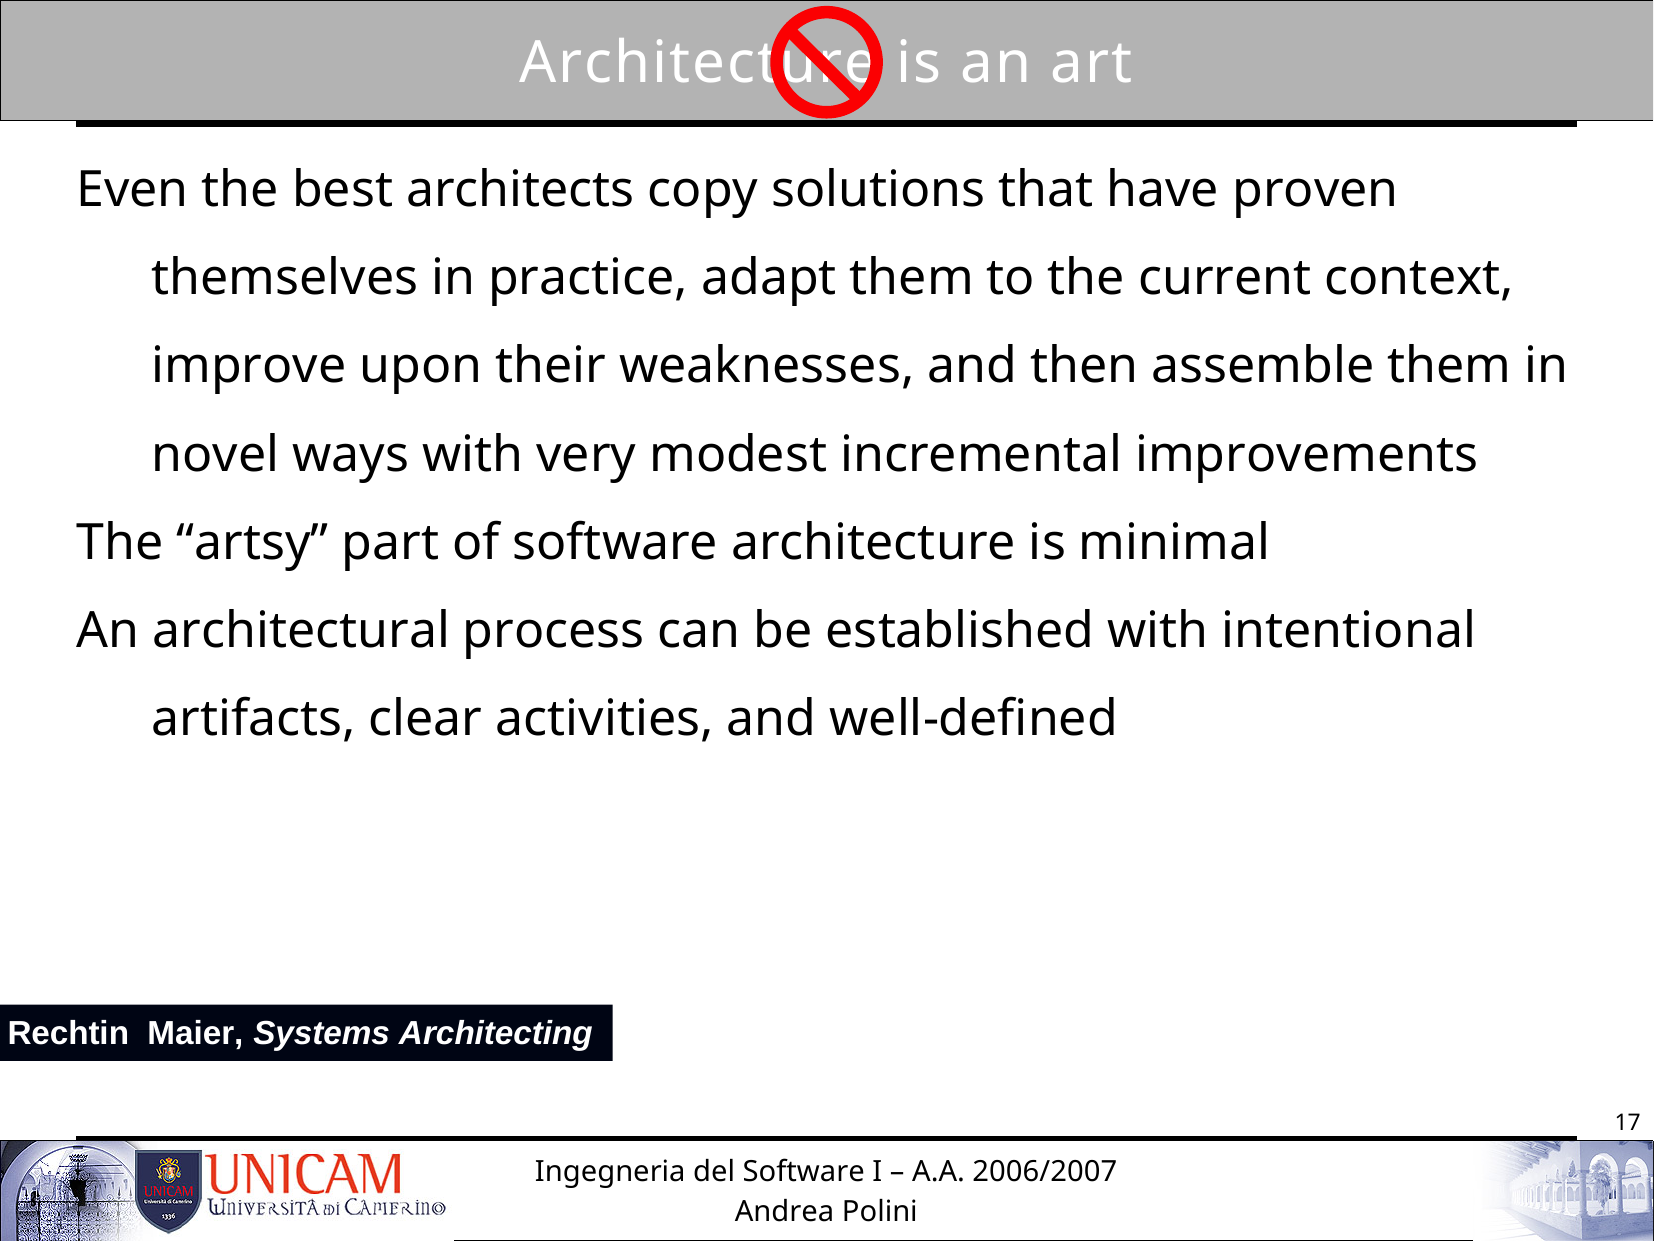

# Architecture is an art
Even the best architects copy solutions that have proven themselves in practice, adapt them to the current context, improve upon their weaknesses, and then assemble them in novel ways with very modest incremental improvements
The “artsy” part of software architecture is minimal
An architectural process can be established with intentional artifacts, clear activities, and well-defined
Rechtin Maier, Systems Architecting
17